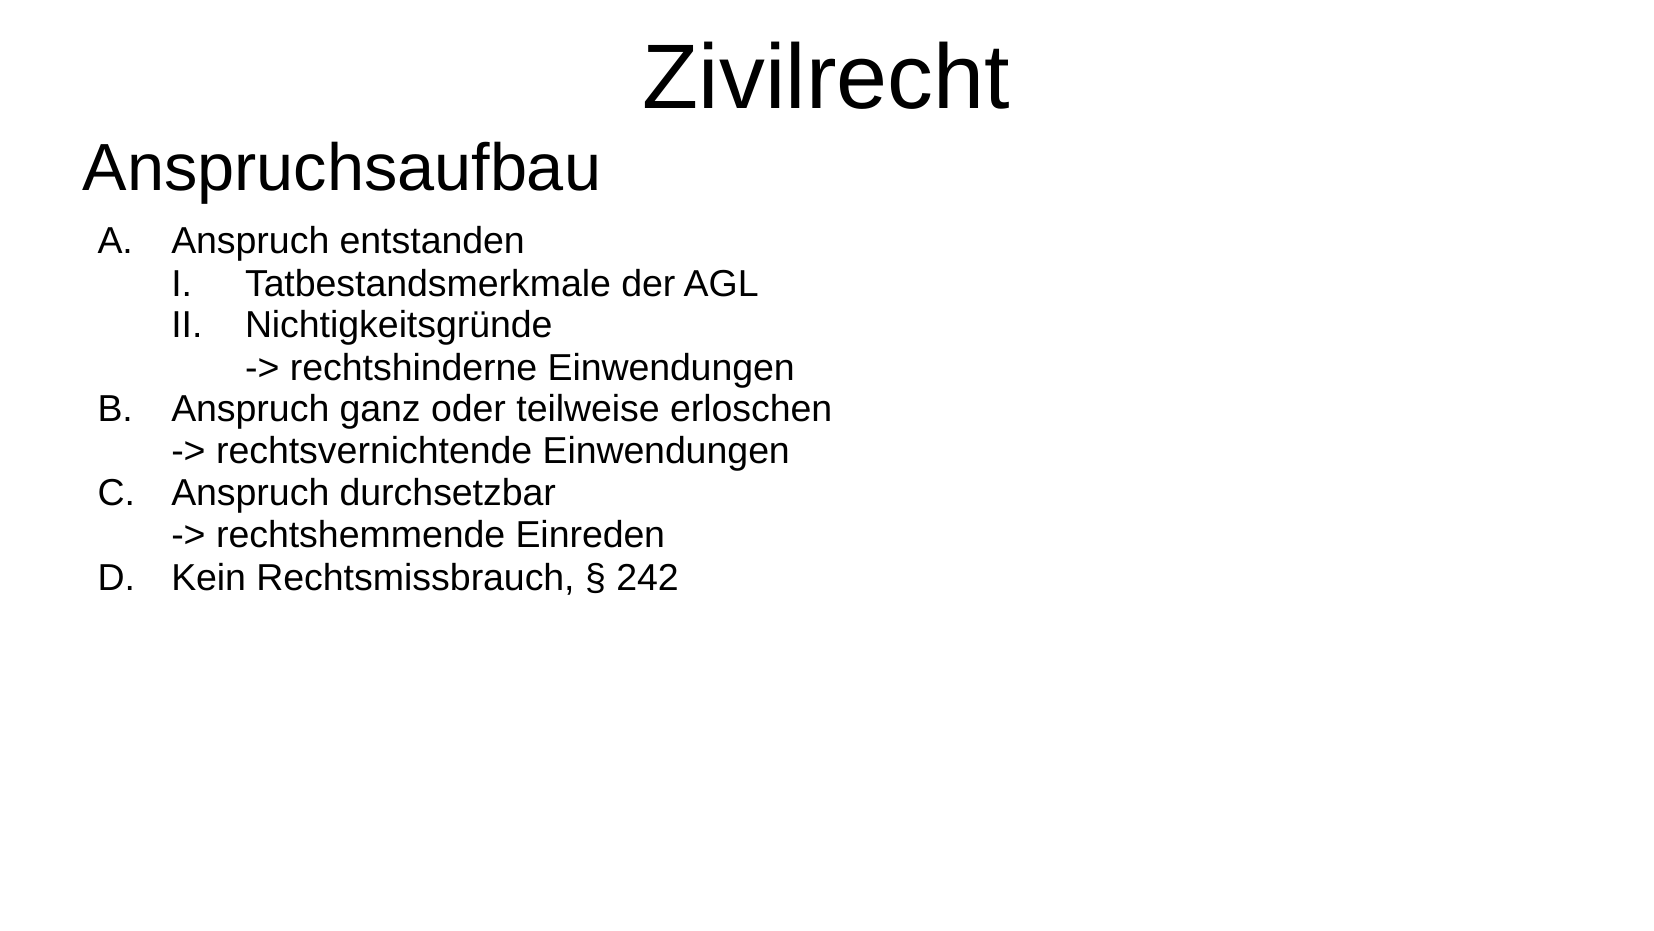

# Zivilrecht
Anspruchsaufbau
A.	Anspruch entstanden
	I.	Tatbestandsmerkmale der AGL
	II.	Nichtigkeitsgründe
		-> rechtshinderne Einwendungen
B.	Anspruch ganz oder teilweise erloschen
	-> rechtsvernichtende Einwendungen
C.	Anspruch durchsetzbar
	-> rechtshemmende Einreden
D.	Kein Rechtsmissbrauch, § 242